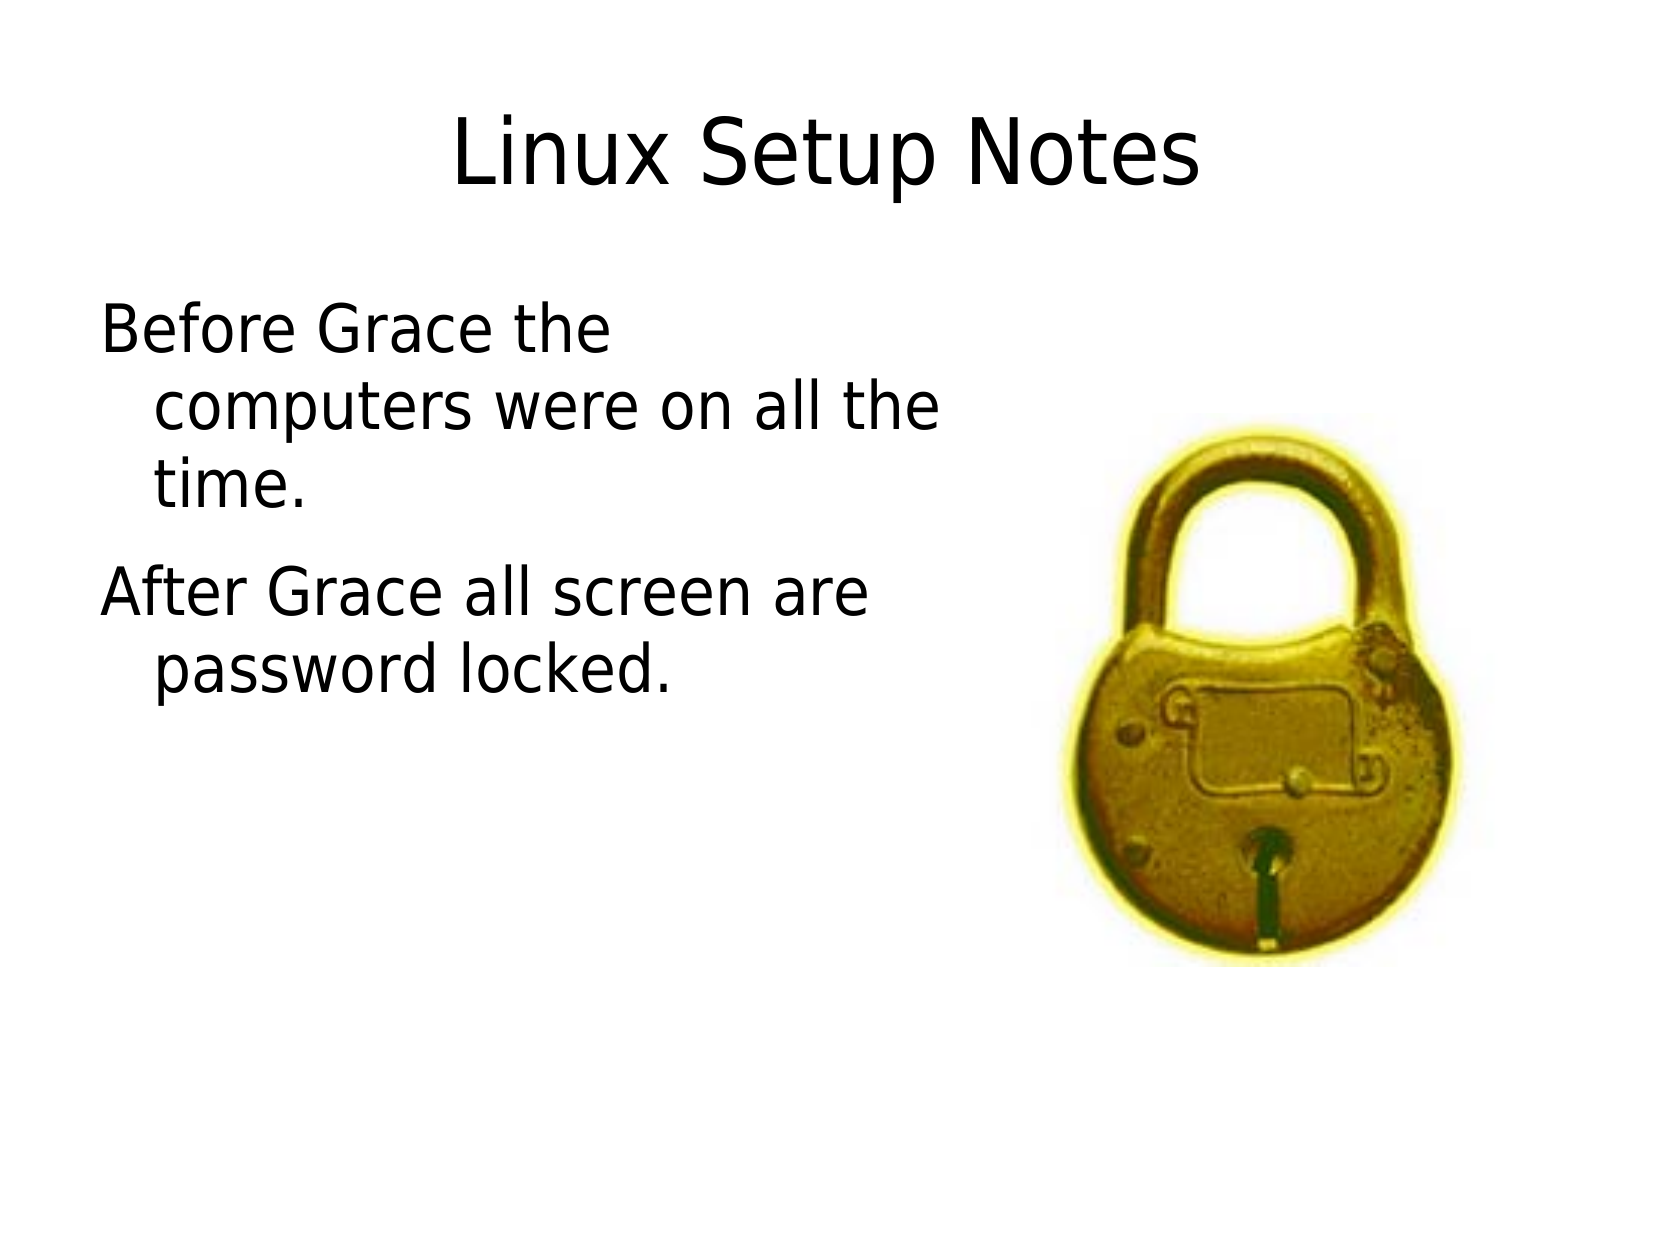

# Linux Setup Notes
Before Grace the computers were on all the time.
After Grace all screen are password locked.